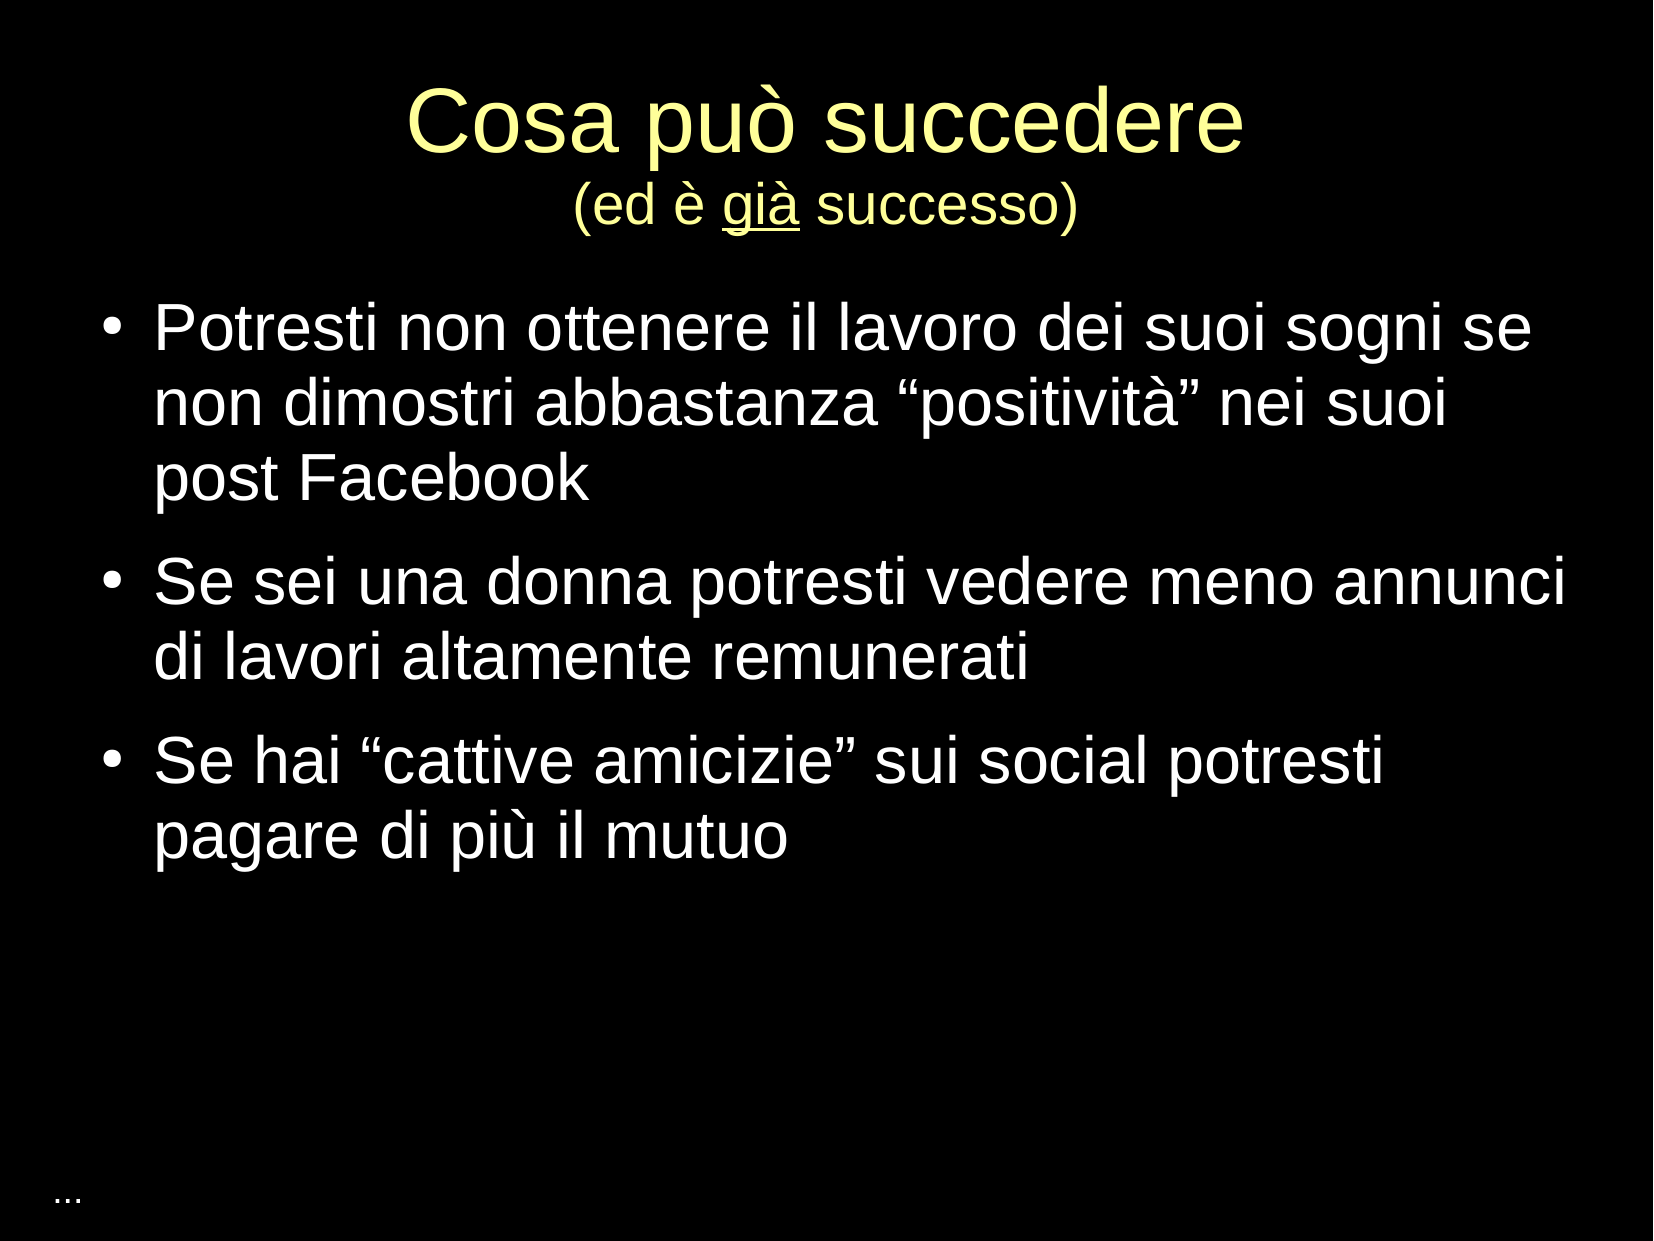

# Cosa può succedere (ed è già successo)
Potresti non ottenere il lavoro dei suoi sogni se non dimostri abbastanza “positività” nei suoi post Facebook
Se sei una donna potresti vedere meno annunci di lavori altamente remunerati
Se hai “cattive amicizie” sui social potresti pagare di più il mutuo
...